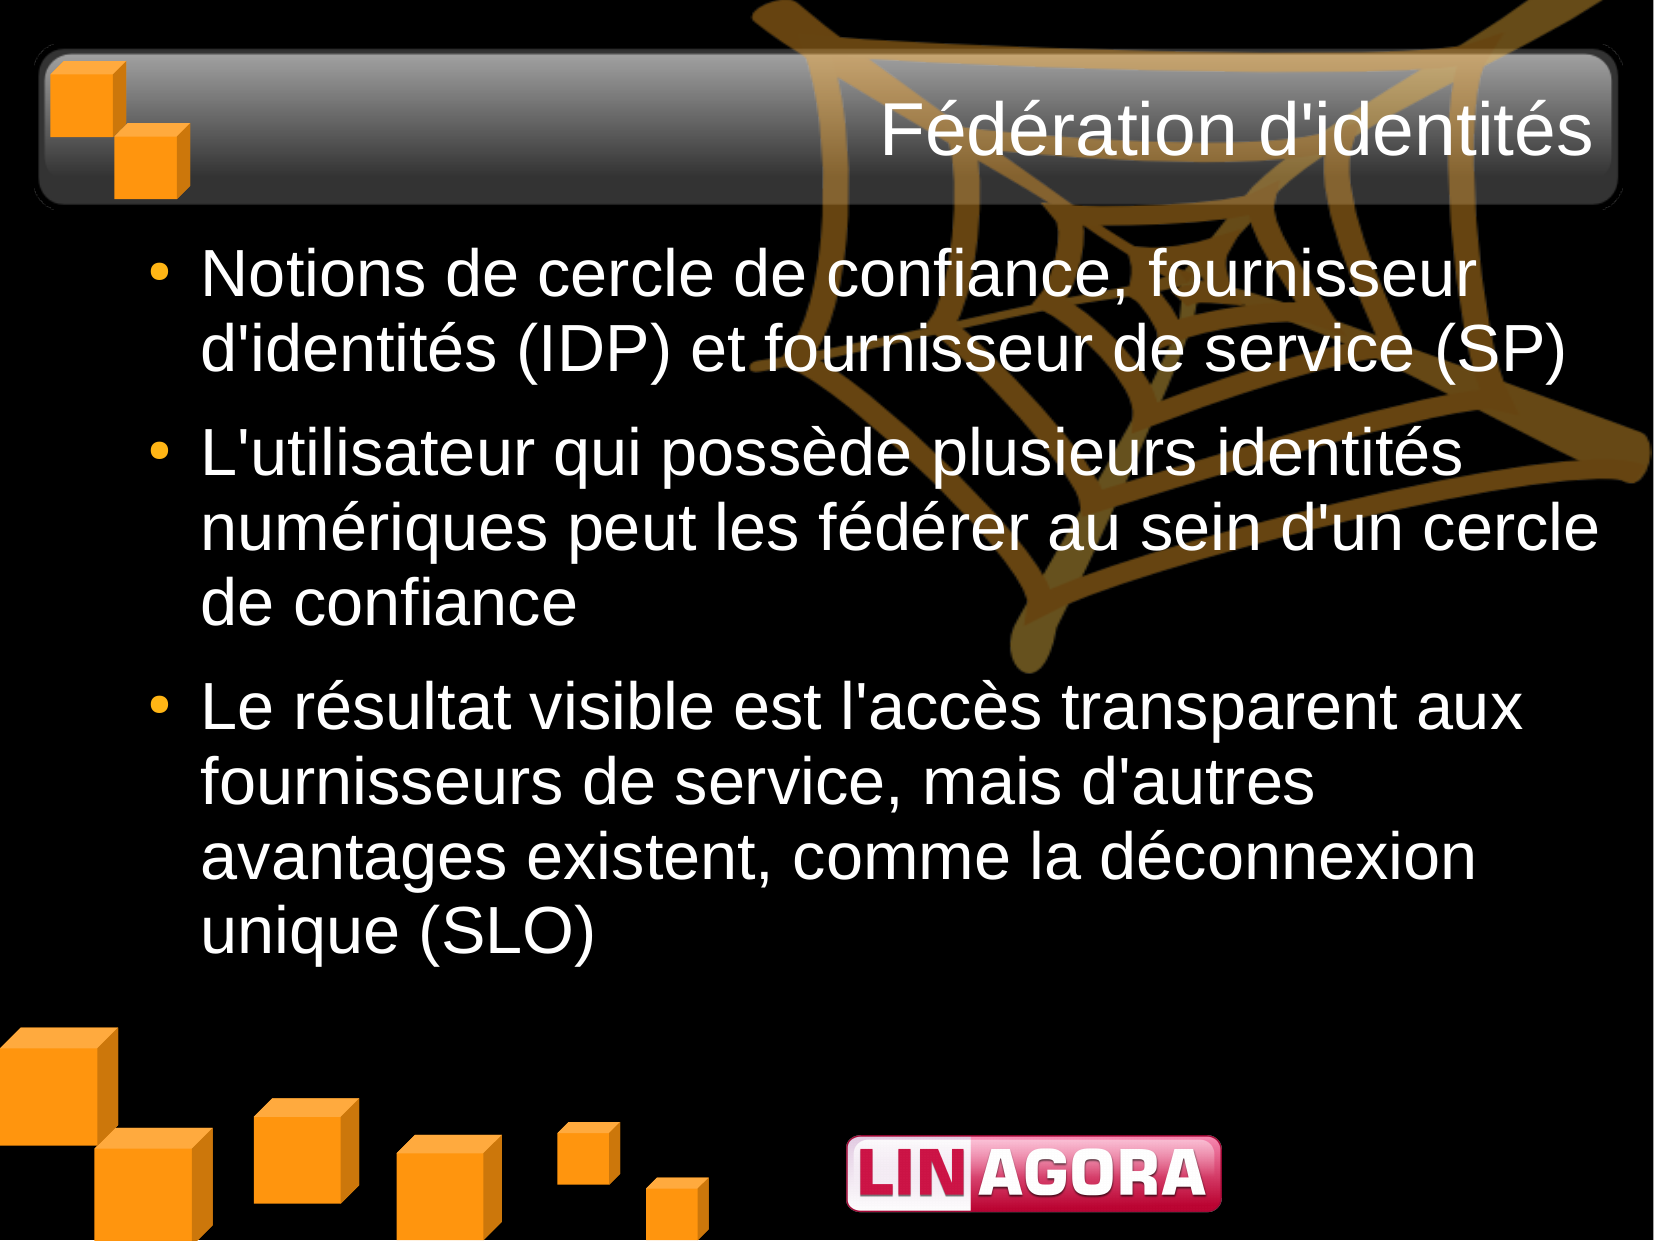

# Fédération d'identités
Notions de cercle de confiance, fournisseur d'identités (IDP) et fournisseur de service (SP)
L'utilisateur qui possède plusieurs identités numériques peut les fédérer au sein d'un cercle de confiance
Le résultat visible est l'accès transparent aux fournisseurs de service, mais d'autres avantages existent, comme la déconnexion unique (SLO)